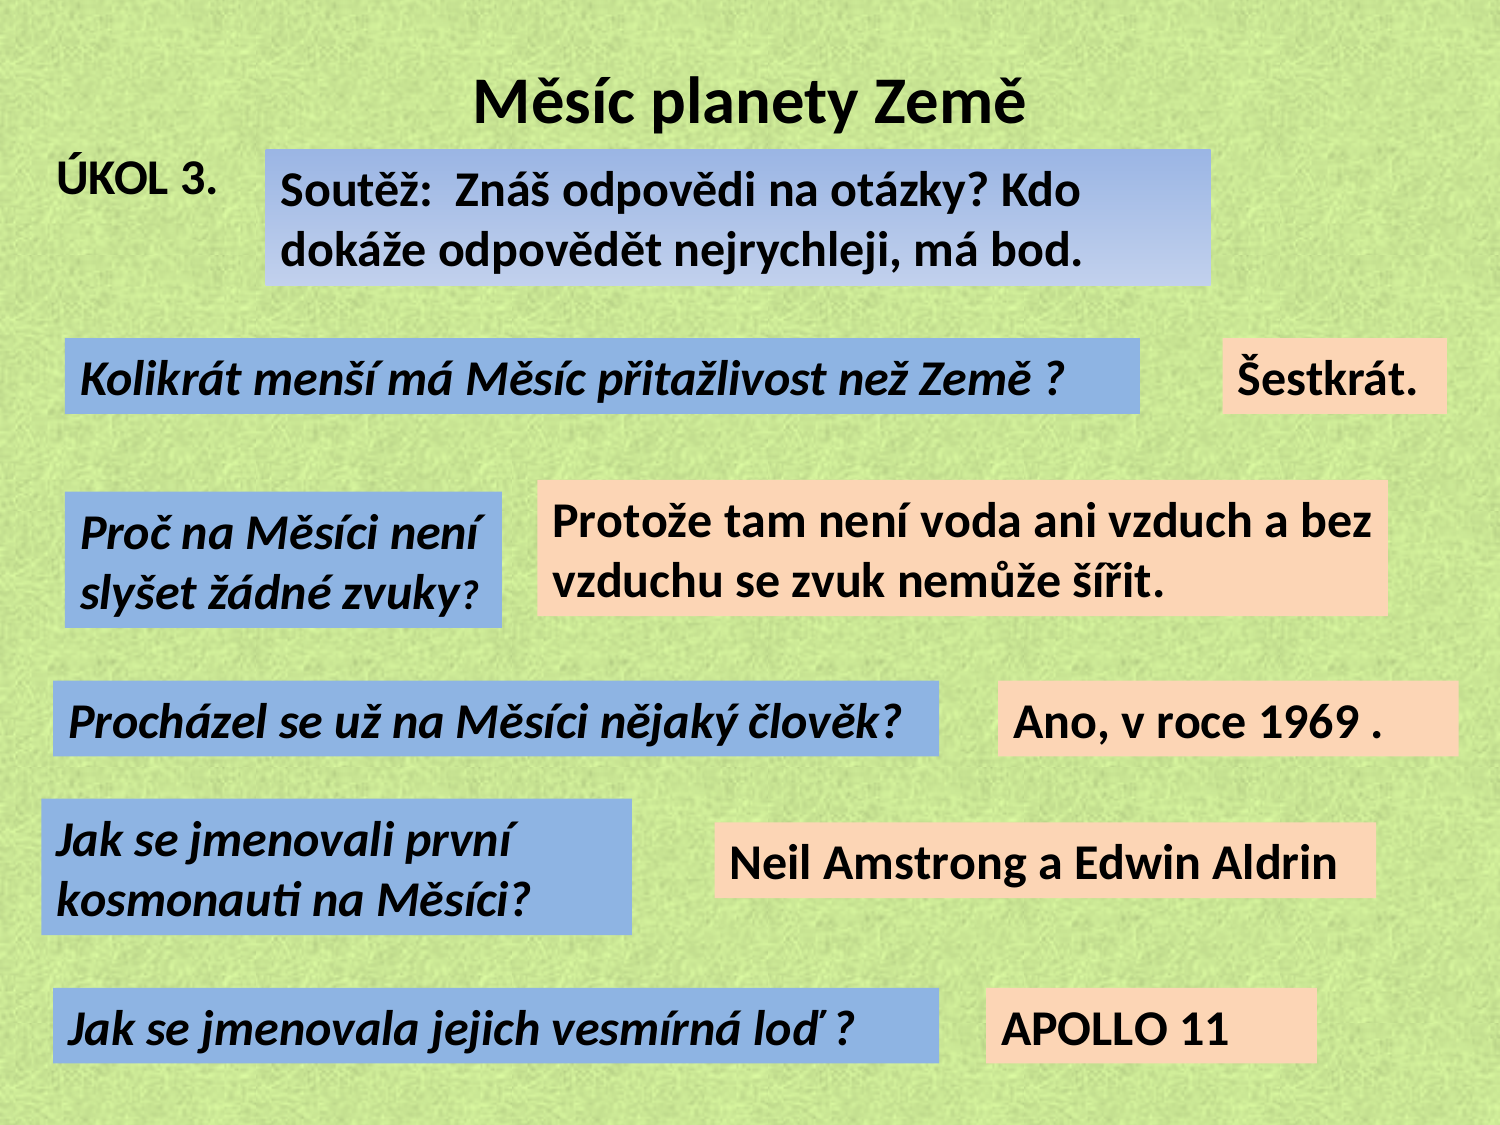

# Měsíc planety Země
ÚKOL 3.
Soutěž: Znáš odpovědi na otázky? Kdo dokáže odpovědět nejrychleji, má bod.
Kolikrát menší má Měsíc přitažlivost než Země ?
Šestkrát.
Protože tam není voda ani vzduch a bez vzduchu se zvuk nemůže šířit.
Proč na Měsíci není slyšet žádné zvuky?
Procházel se už na Měsíci nějaký člověk?
Ano, v roce 1969 .
Jak se jmenovali první
kosmonauti na Měsíci?
Neil Amstrong a Edwin Aldrin
Jak se jmenovala jejich vesmírná loď ?
APOLLO 11